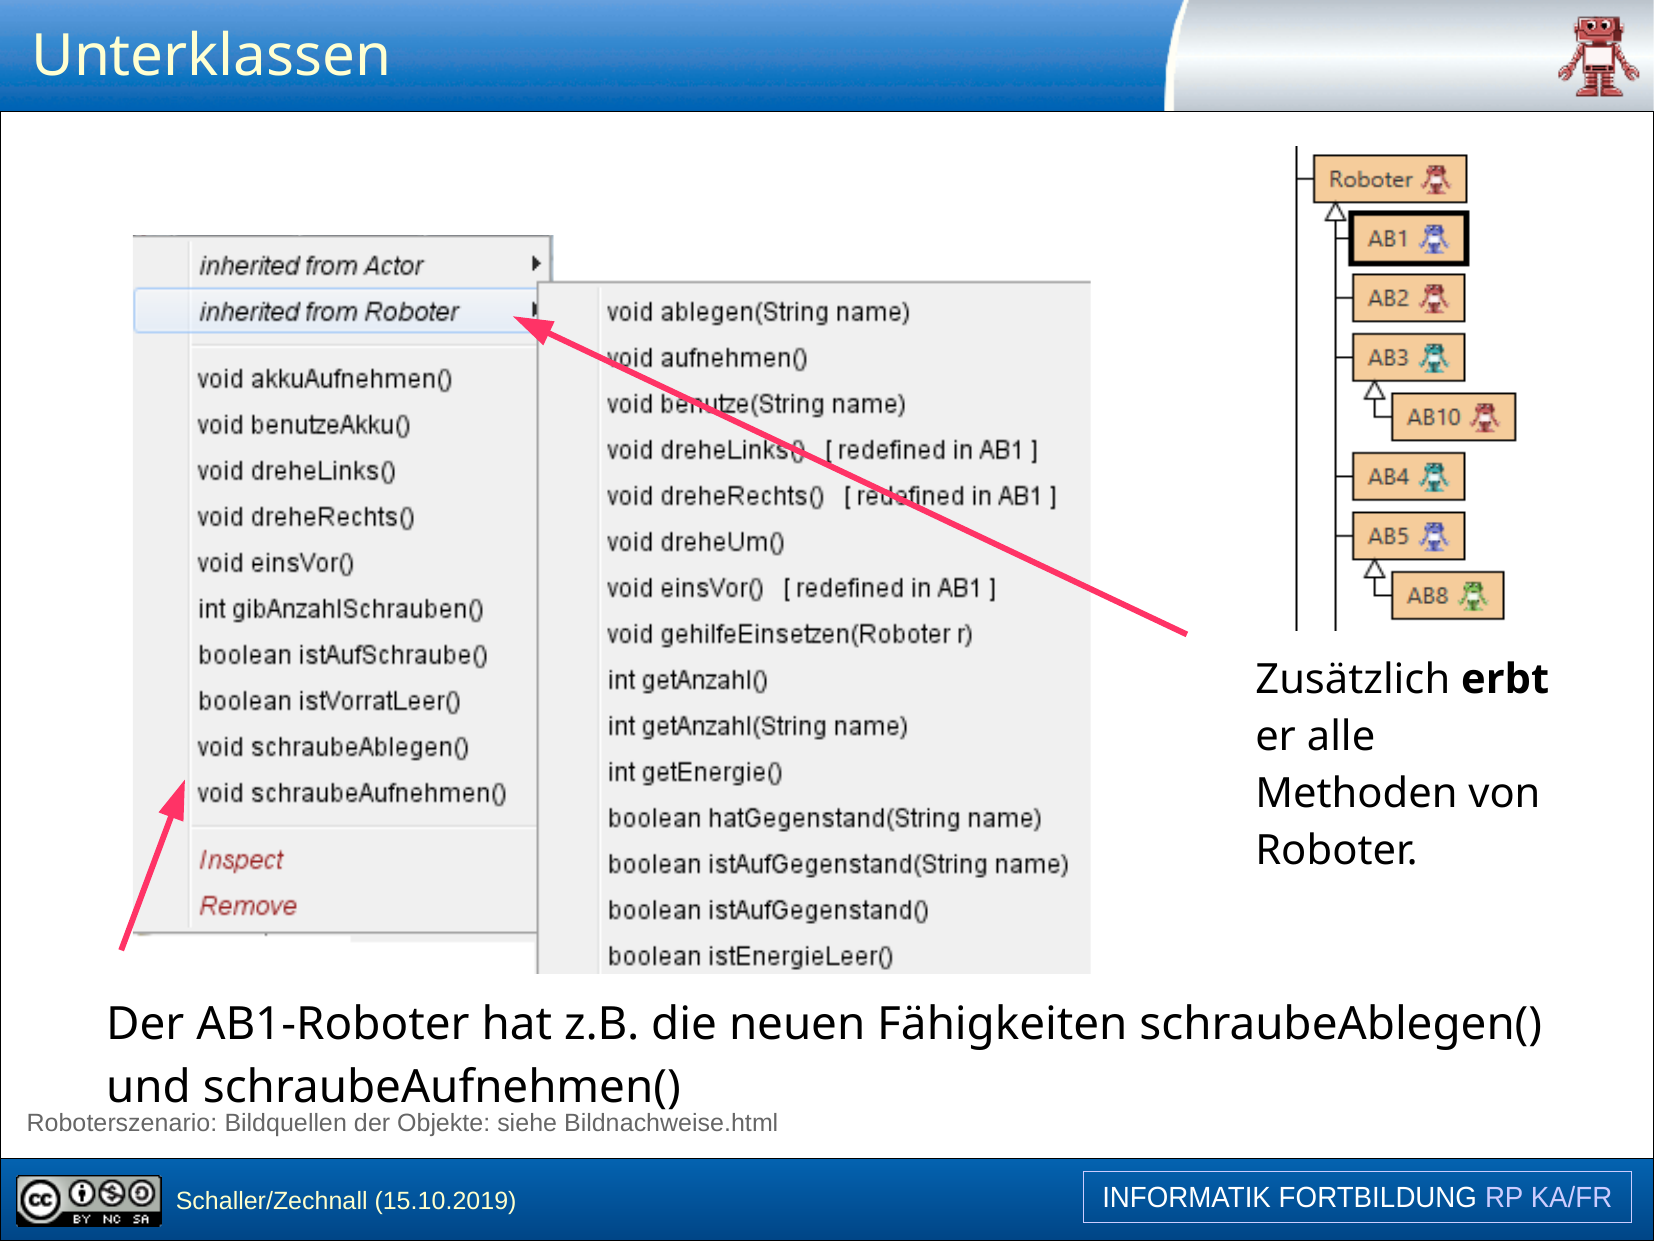

# Unterklassen
Zusätzlich erbt er alle Methoden von Roboter.
Der AB1-Roboter hat z.B. die neuen Fähigkeiten schraubeAblegen() und schraubeAufnehmen()
Roboterszenario: Bildquellen der Objekte: siehe Bildnachweise.html
10
23.04.2009